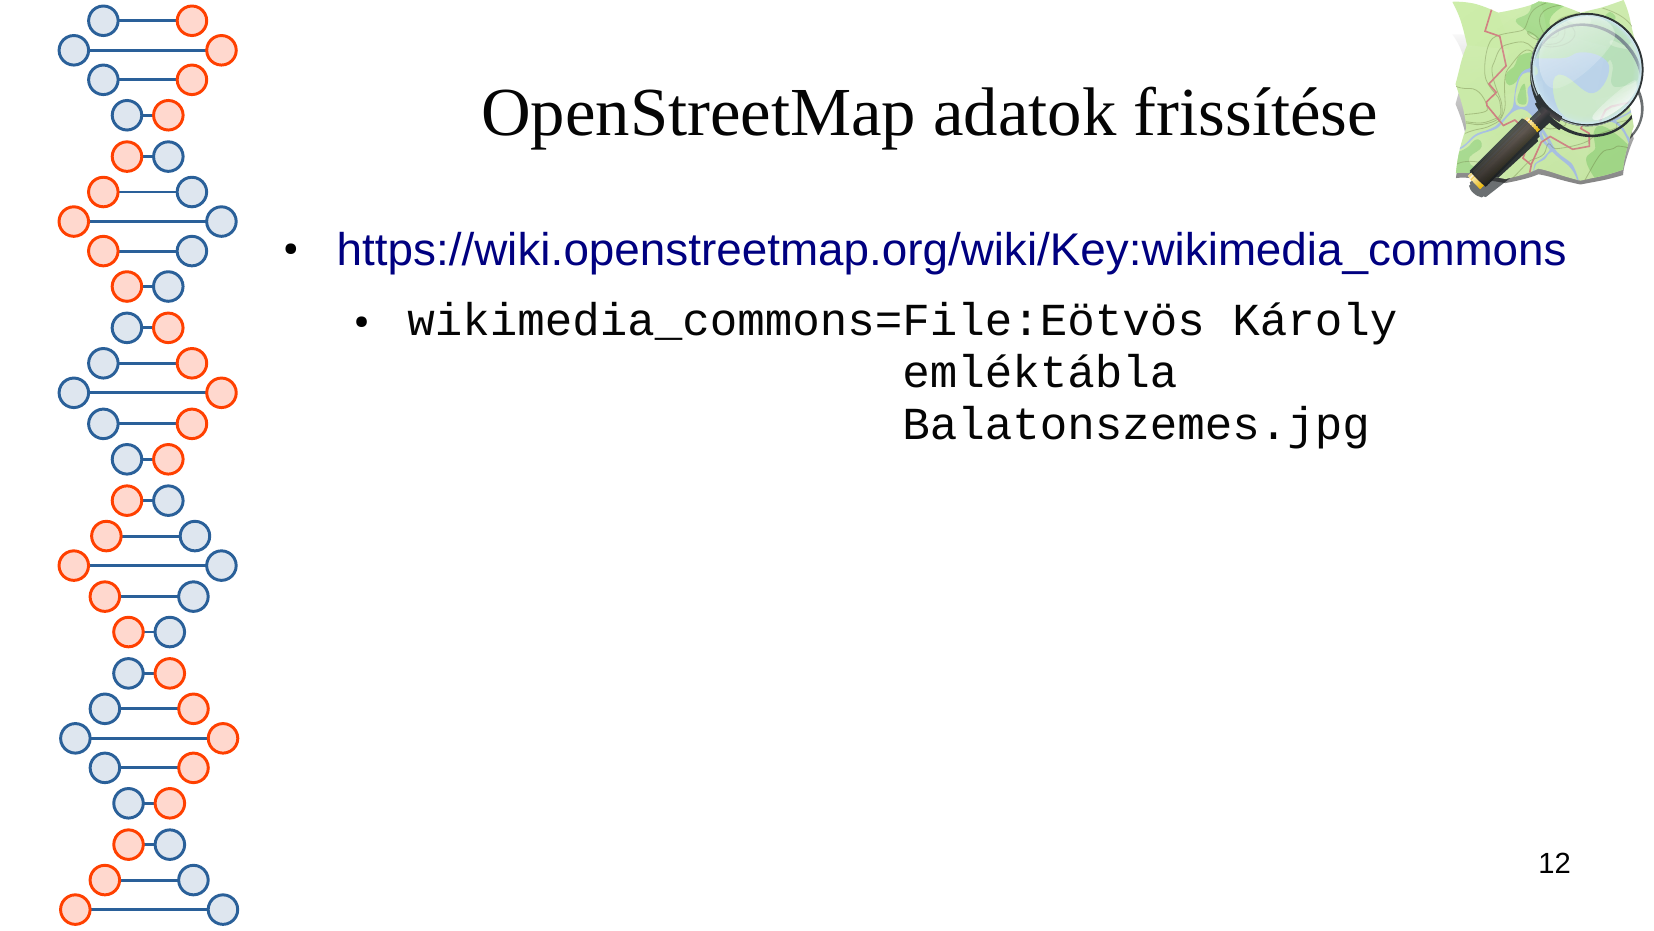

# OpenStreetMap adatok frissítése
https://wiki.openstreetmap.org/wiki/Key:wikimedia_commons
wikimedia_commons=File:Eötvös Károly
 emléktábla
 Balatonszemes.jpg
12